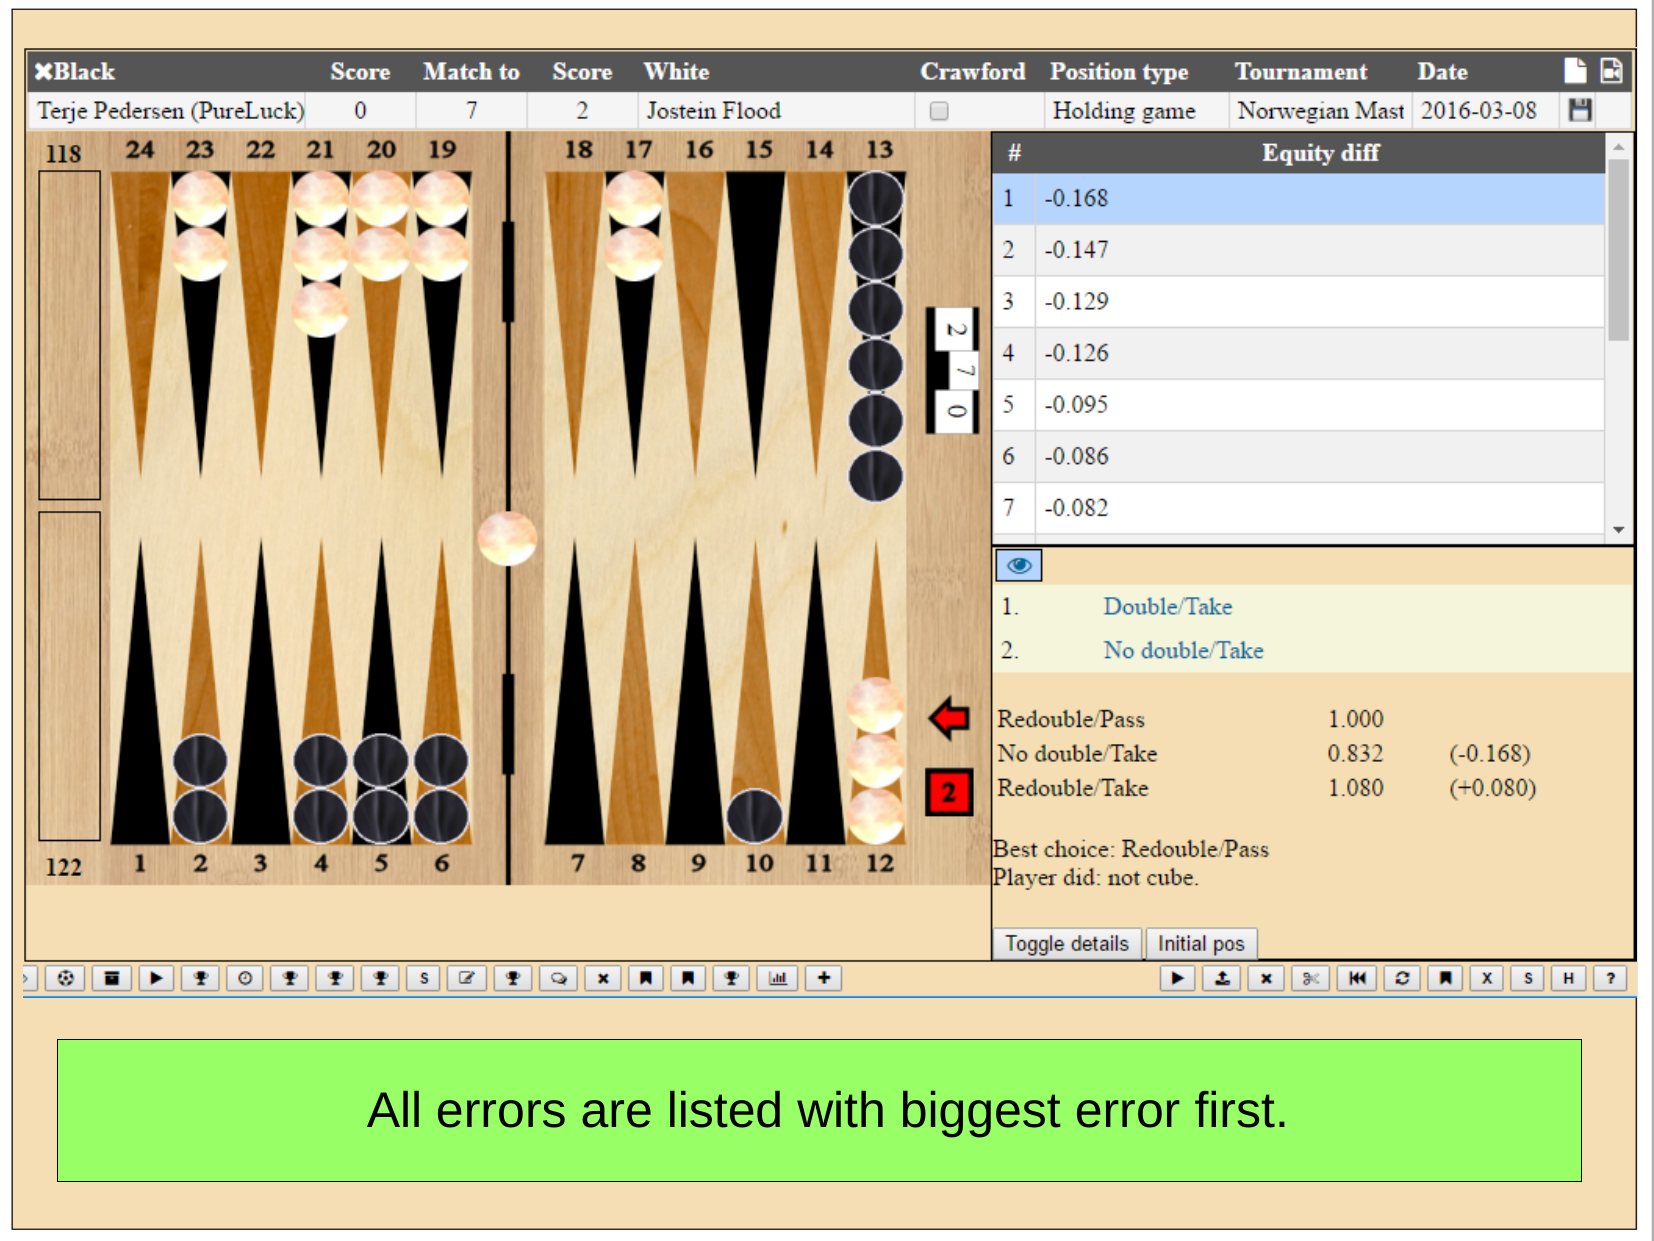

# Backgammon Studio
All errors are listed with biggest error first.